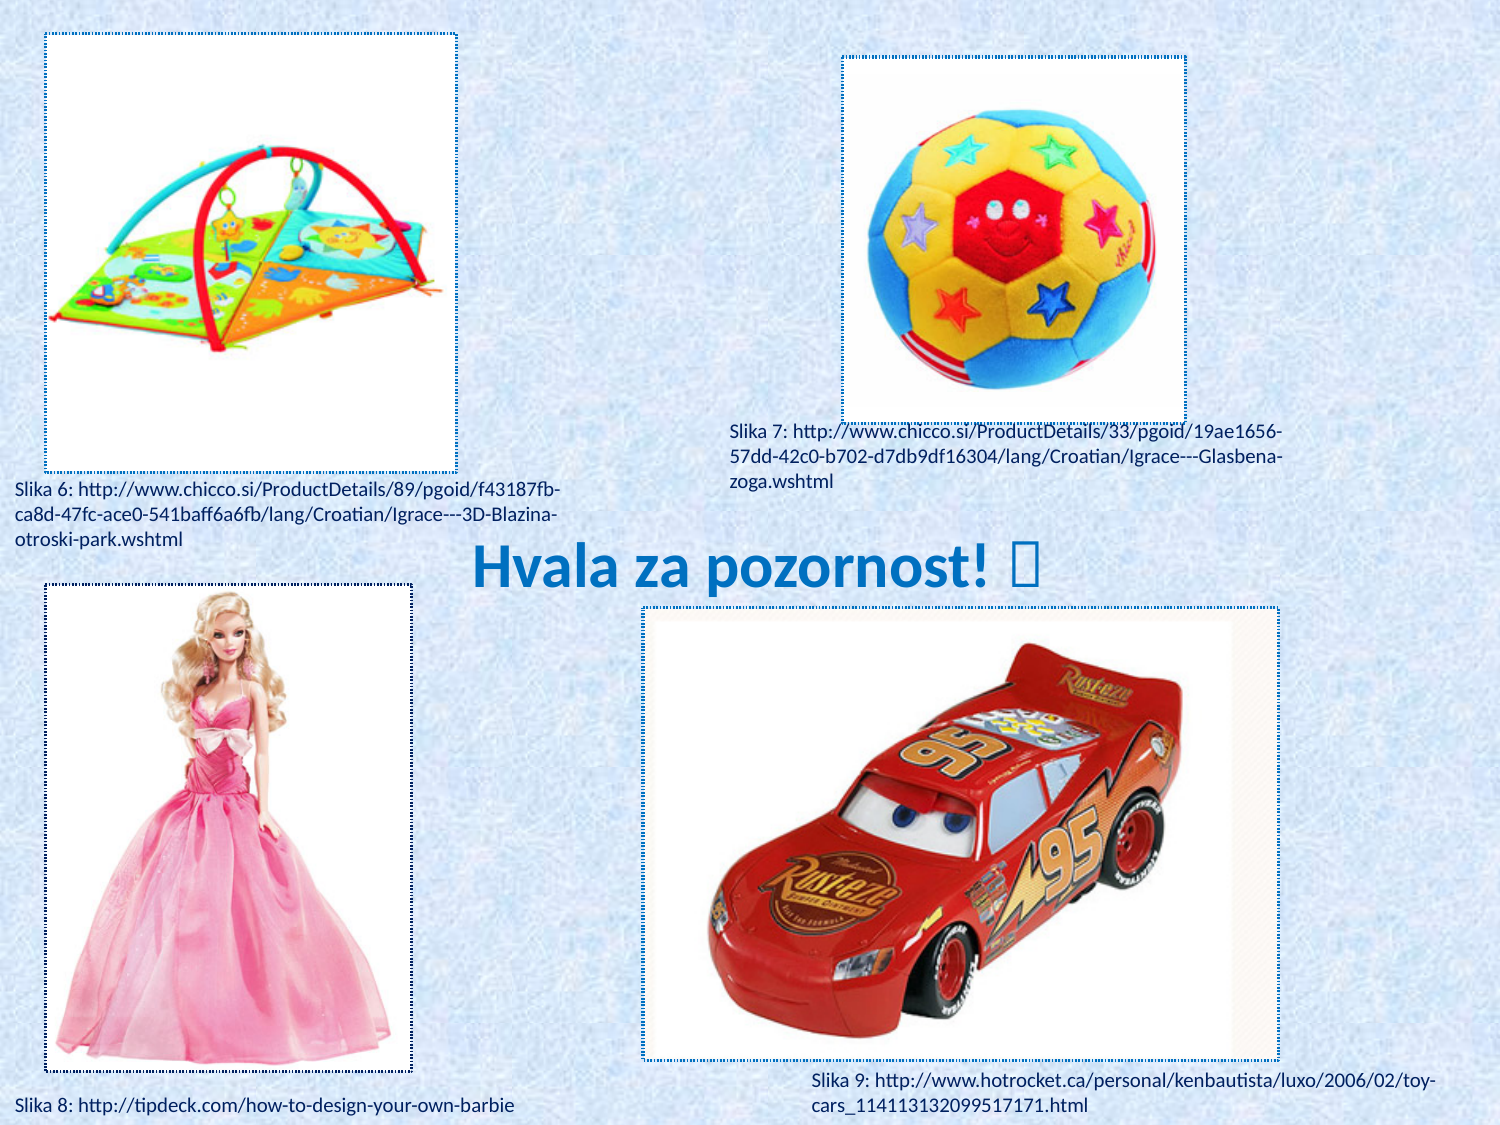

Slika 7: http://www.chicco.si/ProductDetails/33/pgoid/19ae1656-57dd-42c0-b702-d7db9df16304/lang/Croatian/Igrace---Glasbena-zoga.wshtml
Slika 6: http://www.chicco.si/ProductDetails/89/pgoid/f43187fb-ca8d-47fc-ace0-541baff6a6fb/lang/Croatian/Igrace---3D-Blazina-otroski-park.wshtml
# Hvala za pozornost! 
Slika 9: http://www.hotrocket.ca/personal/kenbautista/luxo/2006/02/toy-cars_114113132099517171.html
Slika 8: http://tipdeck.com/how-to-design-your-own-barbie